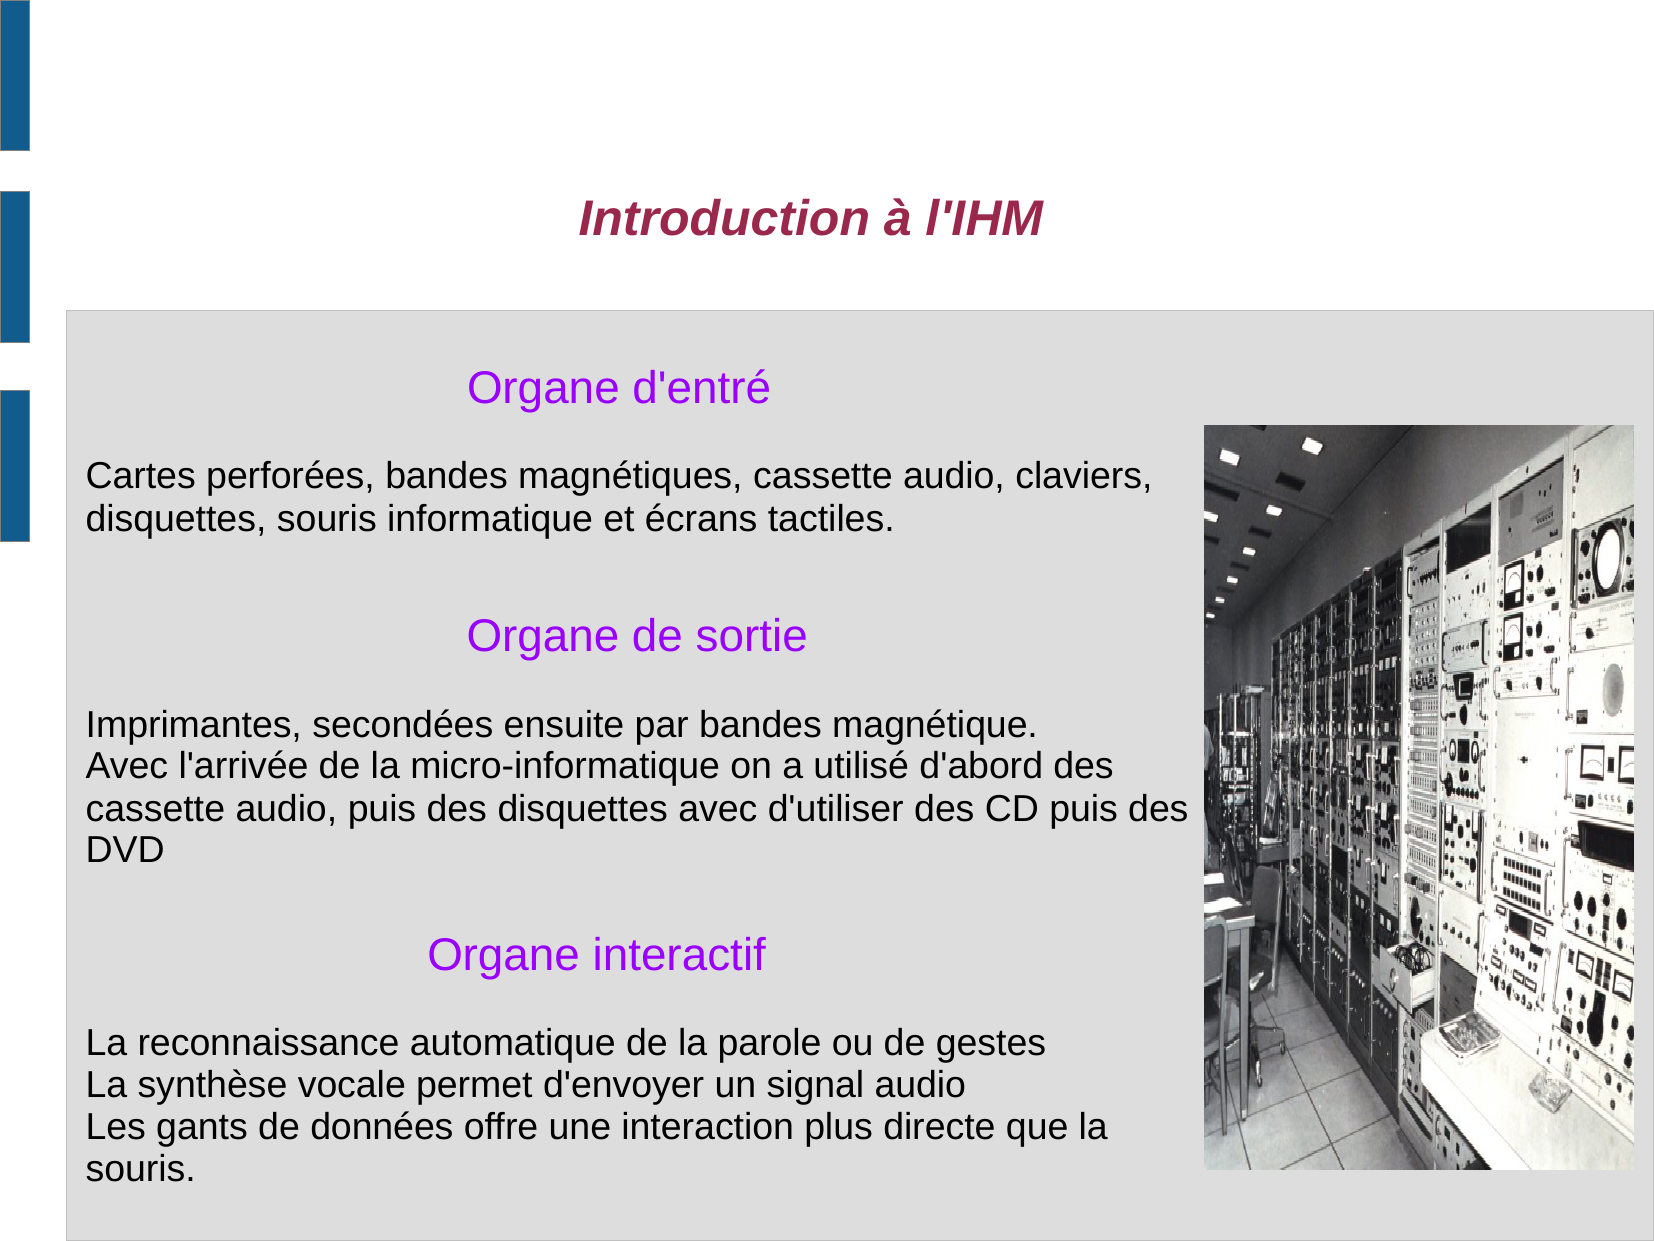

# Introduction à l'IHM
Organe d'entré
Cartes perforées, bandes magnétiques, cassette audio, claviers, disquettes, souris informatique et écrans tactiles.
Organe de sortie
Imprimantes, secondées ensuite par bandes magnétique.
Avec l'arrivée de la micro-informatique on a utilisé d'abord des cassette audio, puis des disquettes avec d'utiliser des CD puis des DVD
Organe interactif
La reconnaissance automatique de la parole ou de gestes
La synthèse vocale permet d'envoyer un signal audio
Les gants de données offre une interaction plus directe que la souris.